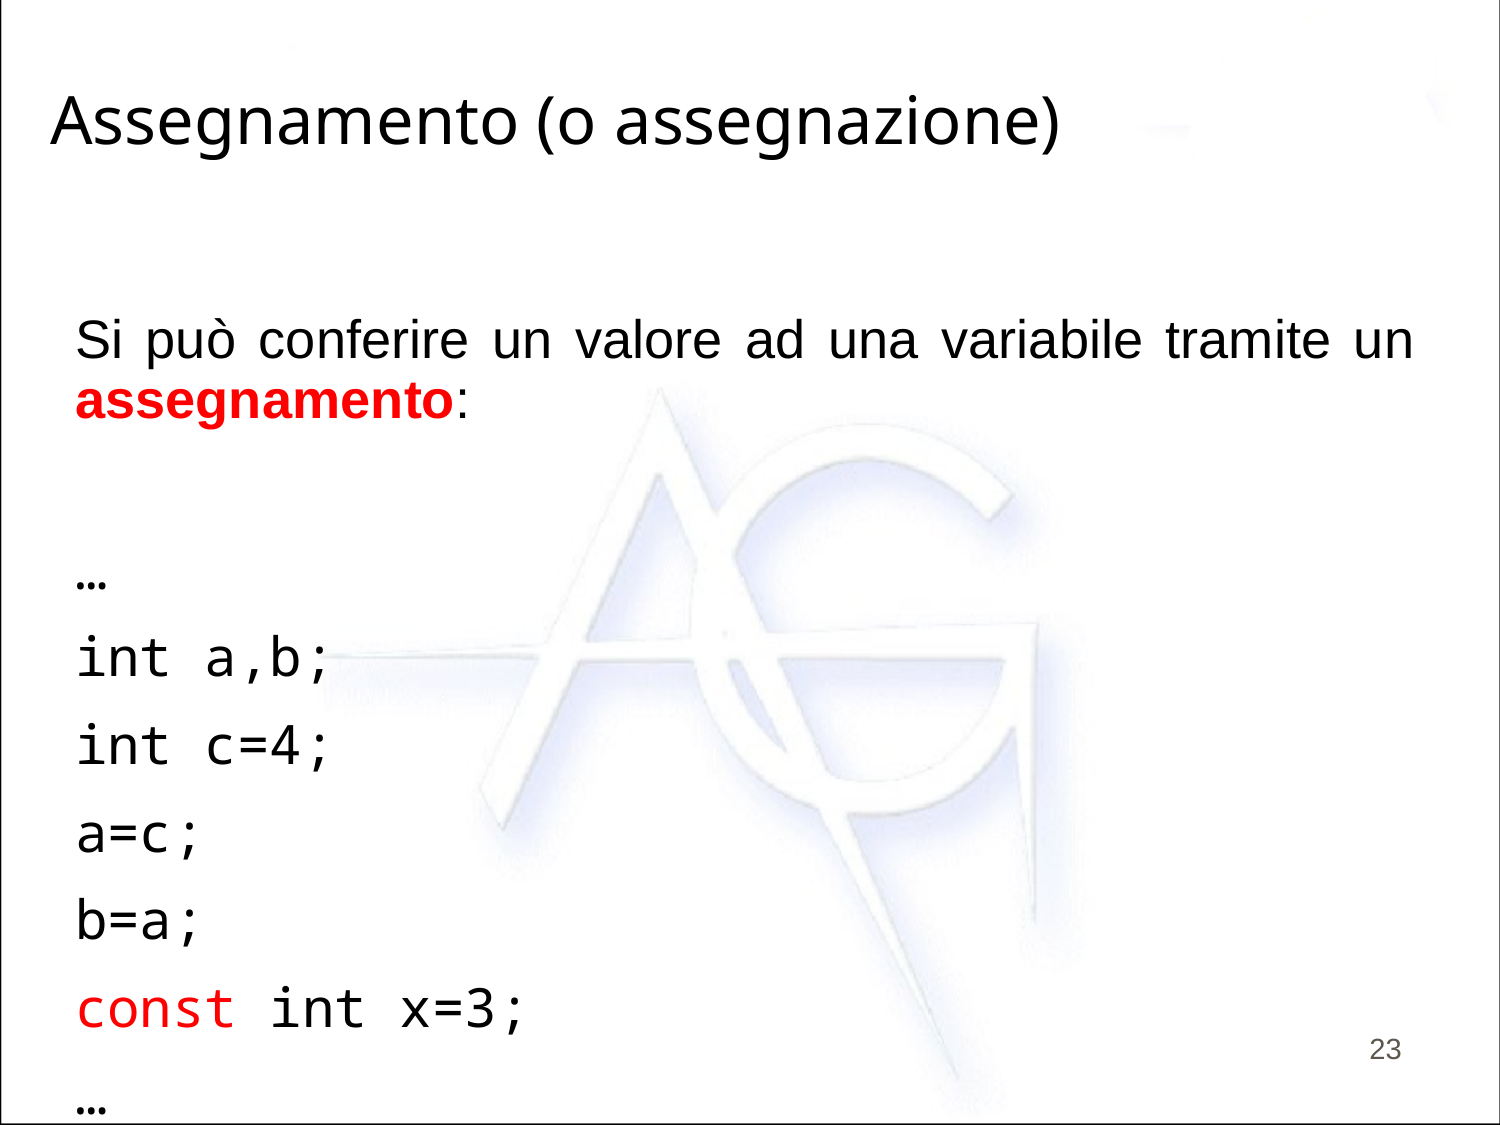

# Assegnamento (o assegnazione)
Si può conferire un valore ad una variabile tramite un assegnamento:
…
int a,b;
int c=4;
a=c;
b=a;
const int x=3;
…
23